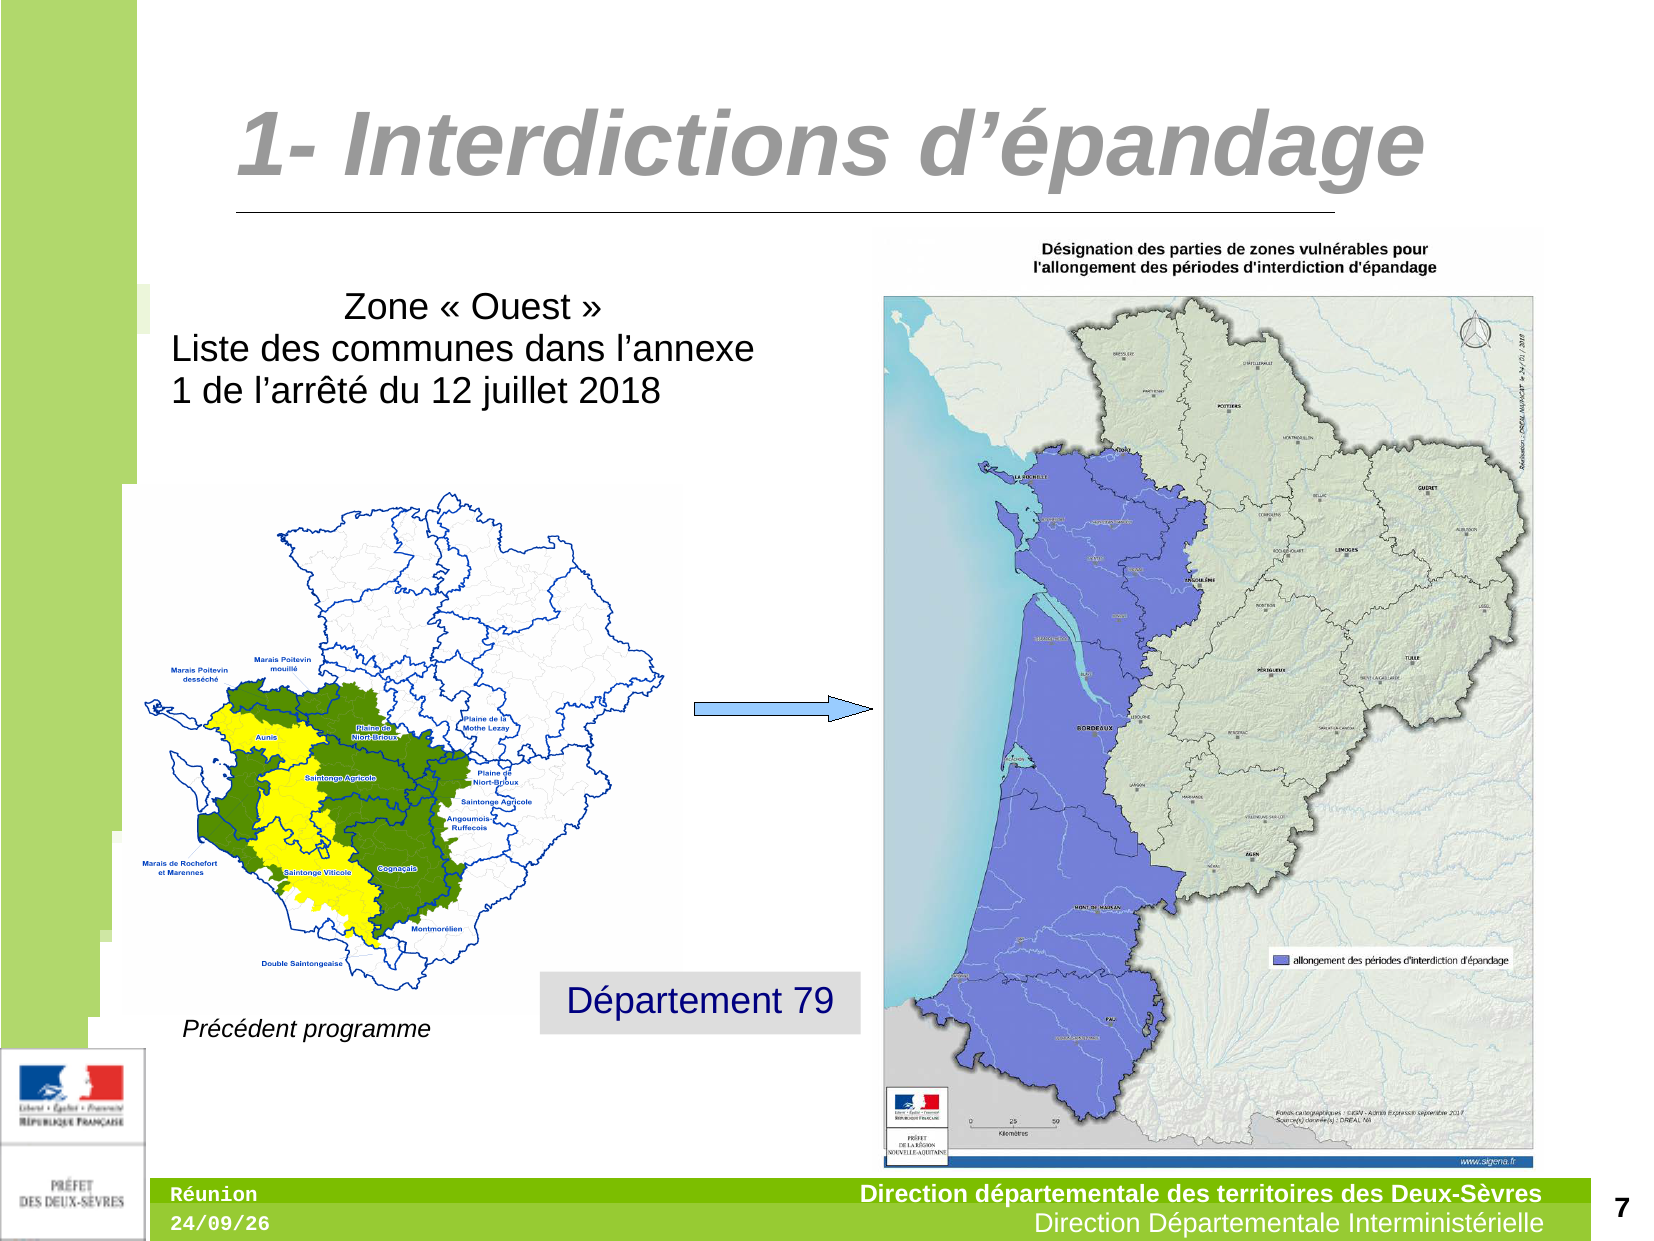

# 1- Interdictions d’épandage
Zone « Ouest »
Liste des communes dans l’annexe 1 de l’arrêté du 12 juillet 2018
Département 79
Précédent programme
Réunion